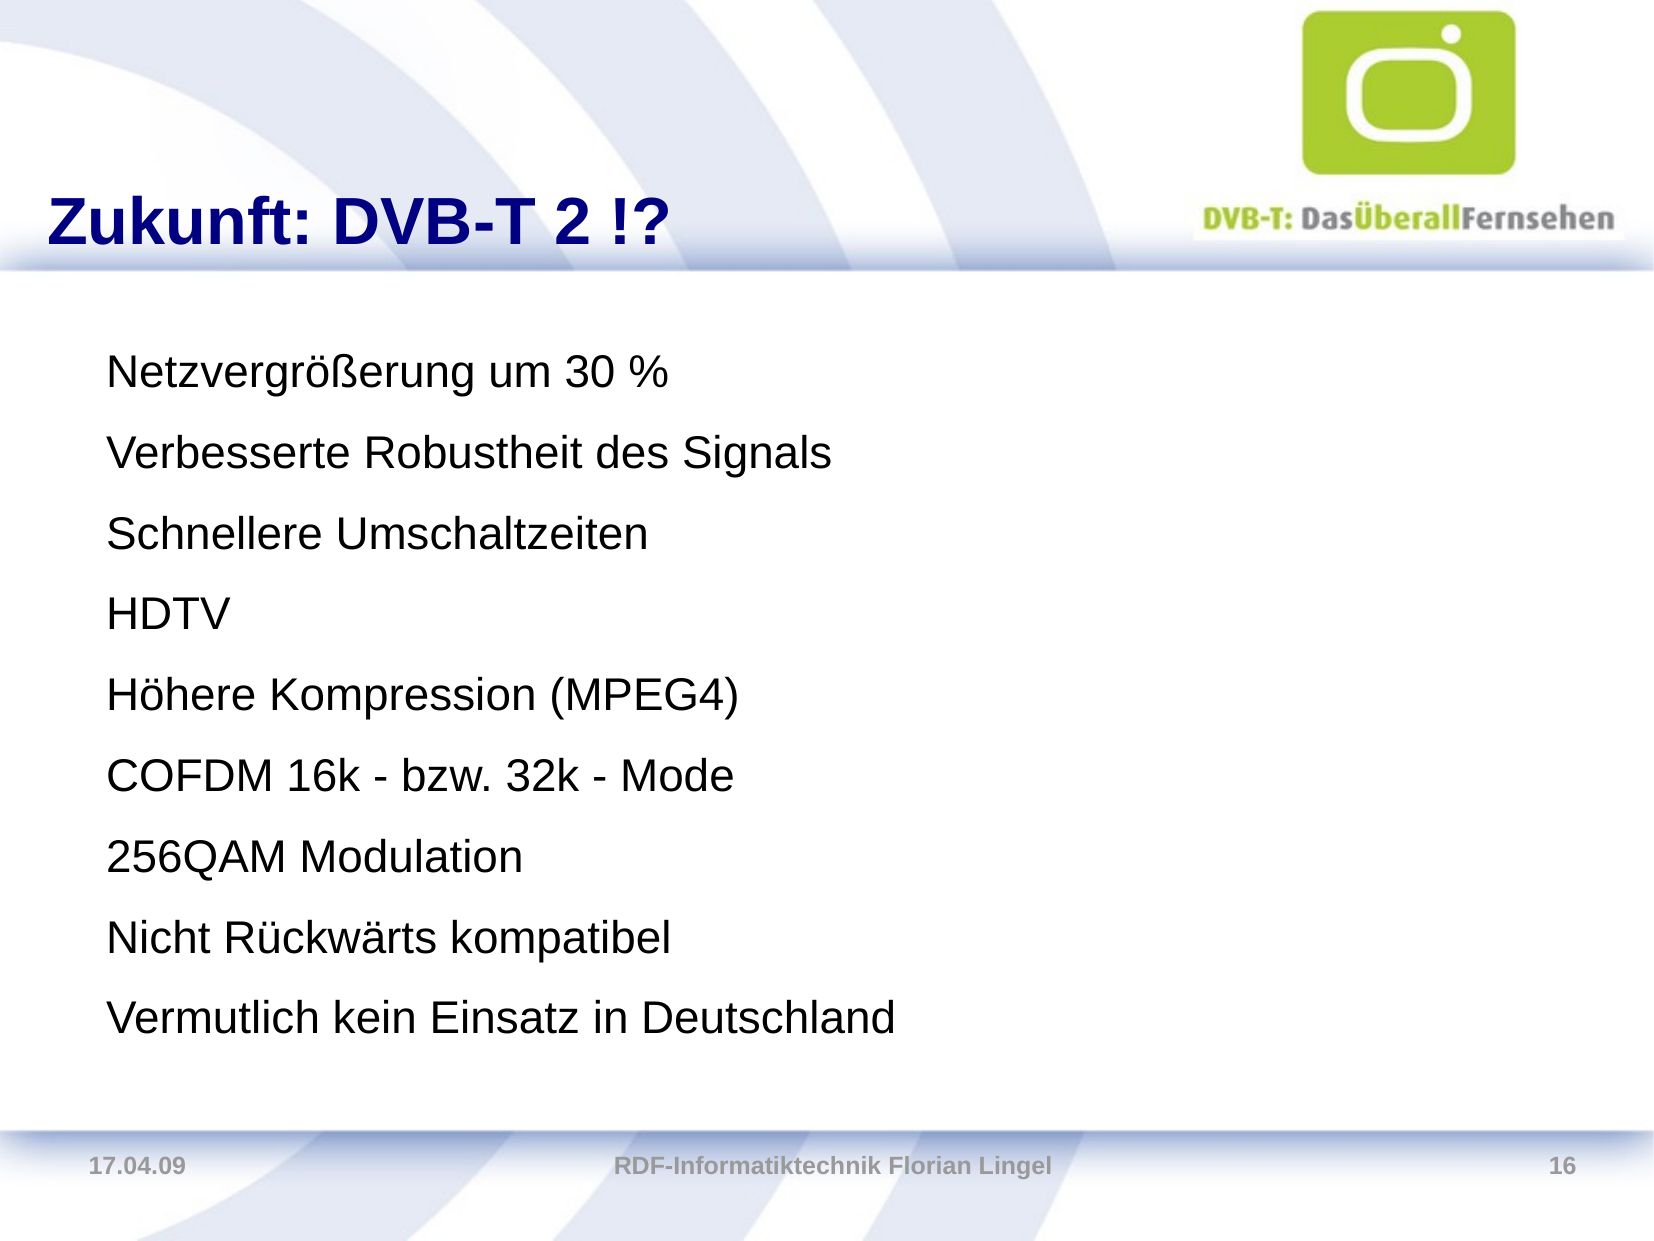

# Zukunft: DVB-T 2 !?
Netzvergrößerung um 30 %
Verbesserte Robustheit des Signals
Schnellere Umschaltzeiten
HDTV
Höhere Kompression (MPEG4)
COFDM 16k - bzw. 32k - Mode
256QAM Modulation
Nicht Rückwärts kompatibel
Vermutlich kein Einsatz in Deutschland
17.04.09
RDF-Informatiktechnik Florian Lingel
16